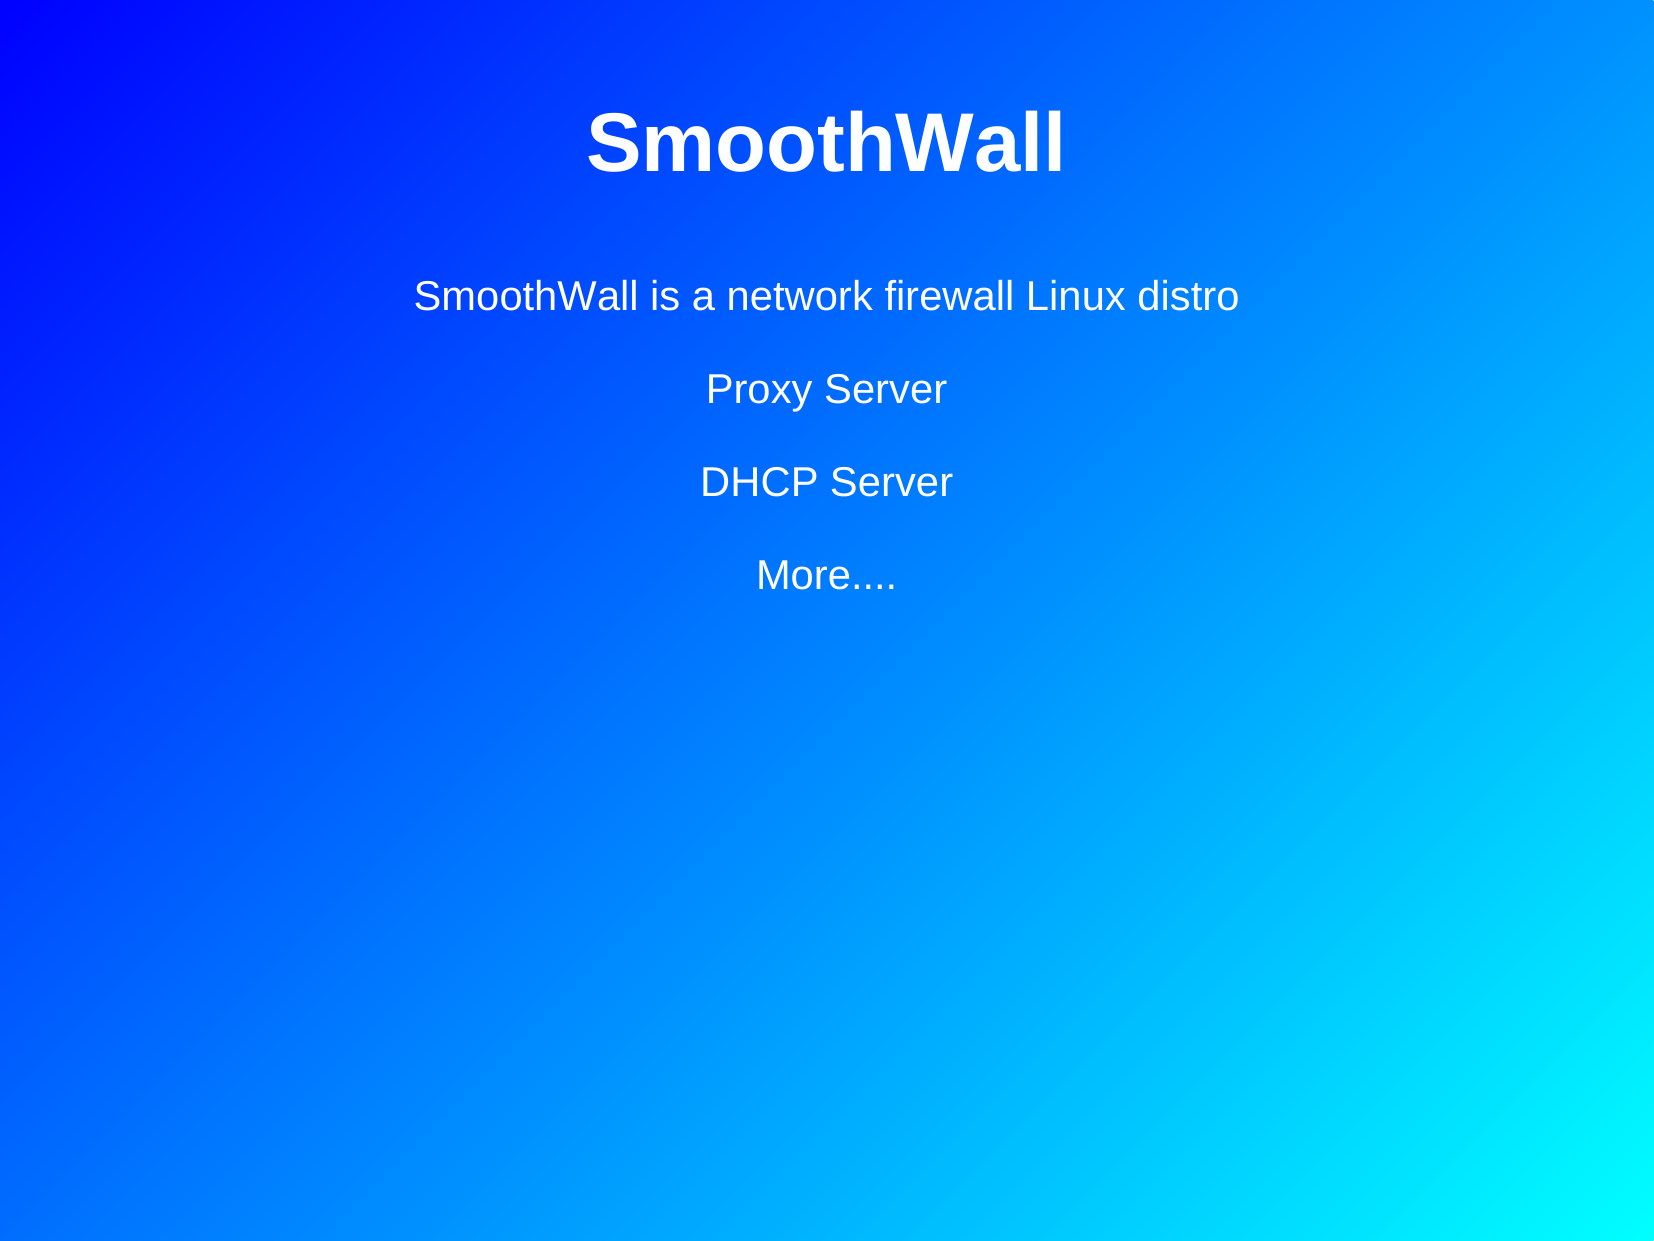

SmoothWall
SmoothWall is a network firewall Linux distro
Proxy Server
DHCP Server
More....